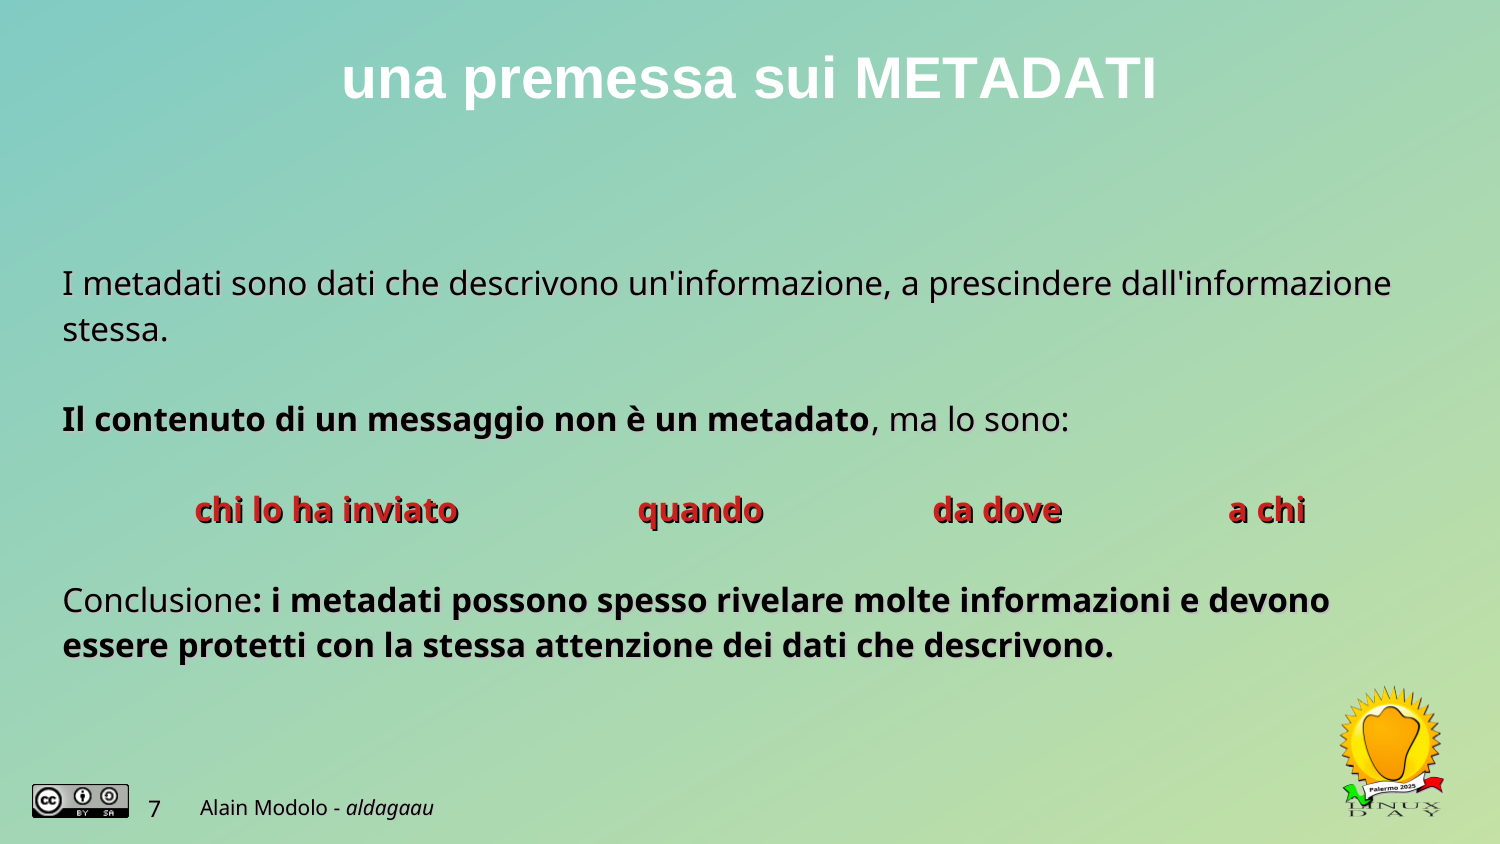

# una premessa sui METADATI
I metadati sono dati che descrivono un'informazione, a prescindere dall'informazione stessa.
Il contenuto di un messaggio non è un metadato, ma lo sono:
chi lo ha inviato			quando			da dove			a chi
Conclusione: i metadati possono spesso rivelare molte informazioni e devono essere protetti con la stessa attenzione dei dati che descrivono.